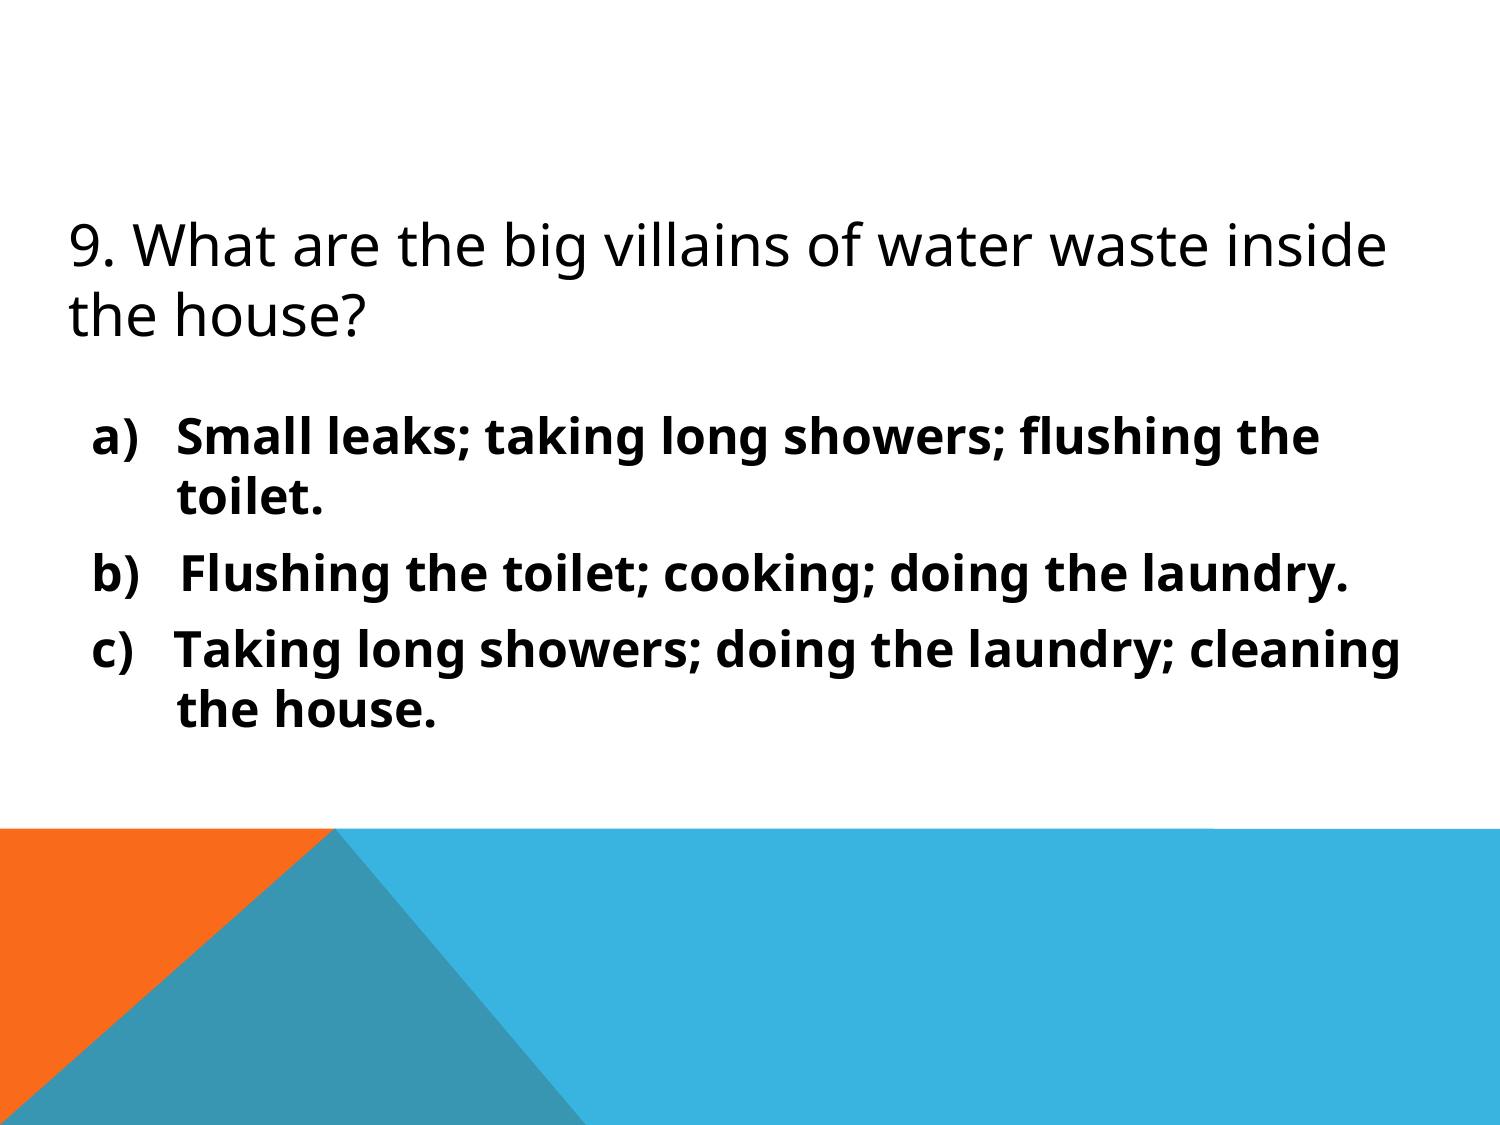

# 9. What are the big villains of water waste inside the house?
Small leaks; taking long showers; flushing the toilet.
b) Flushing the toilet; cooking; doing the laundry.
c) Taking long showers; doing the laundry; cleaning the house.